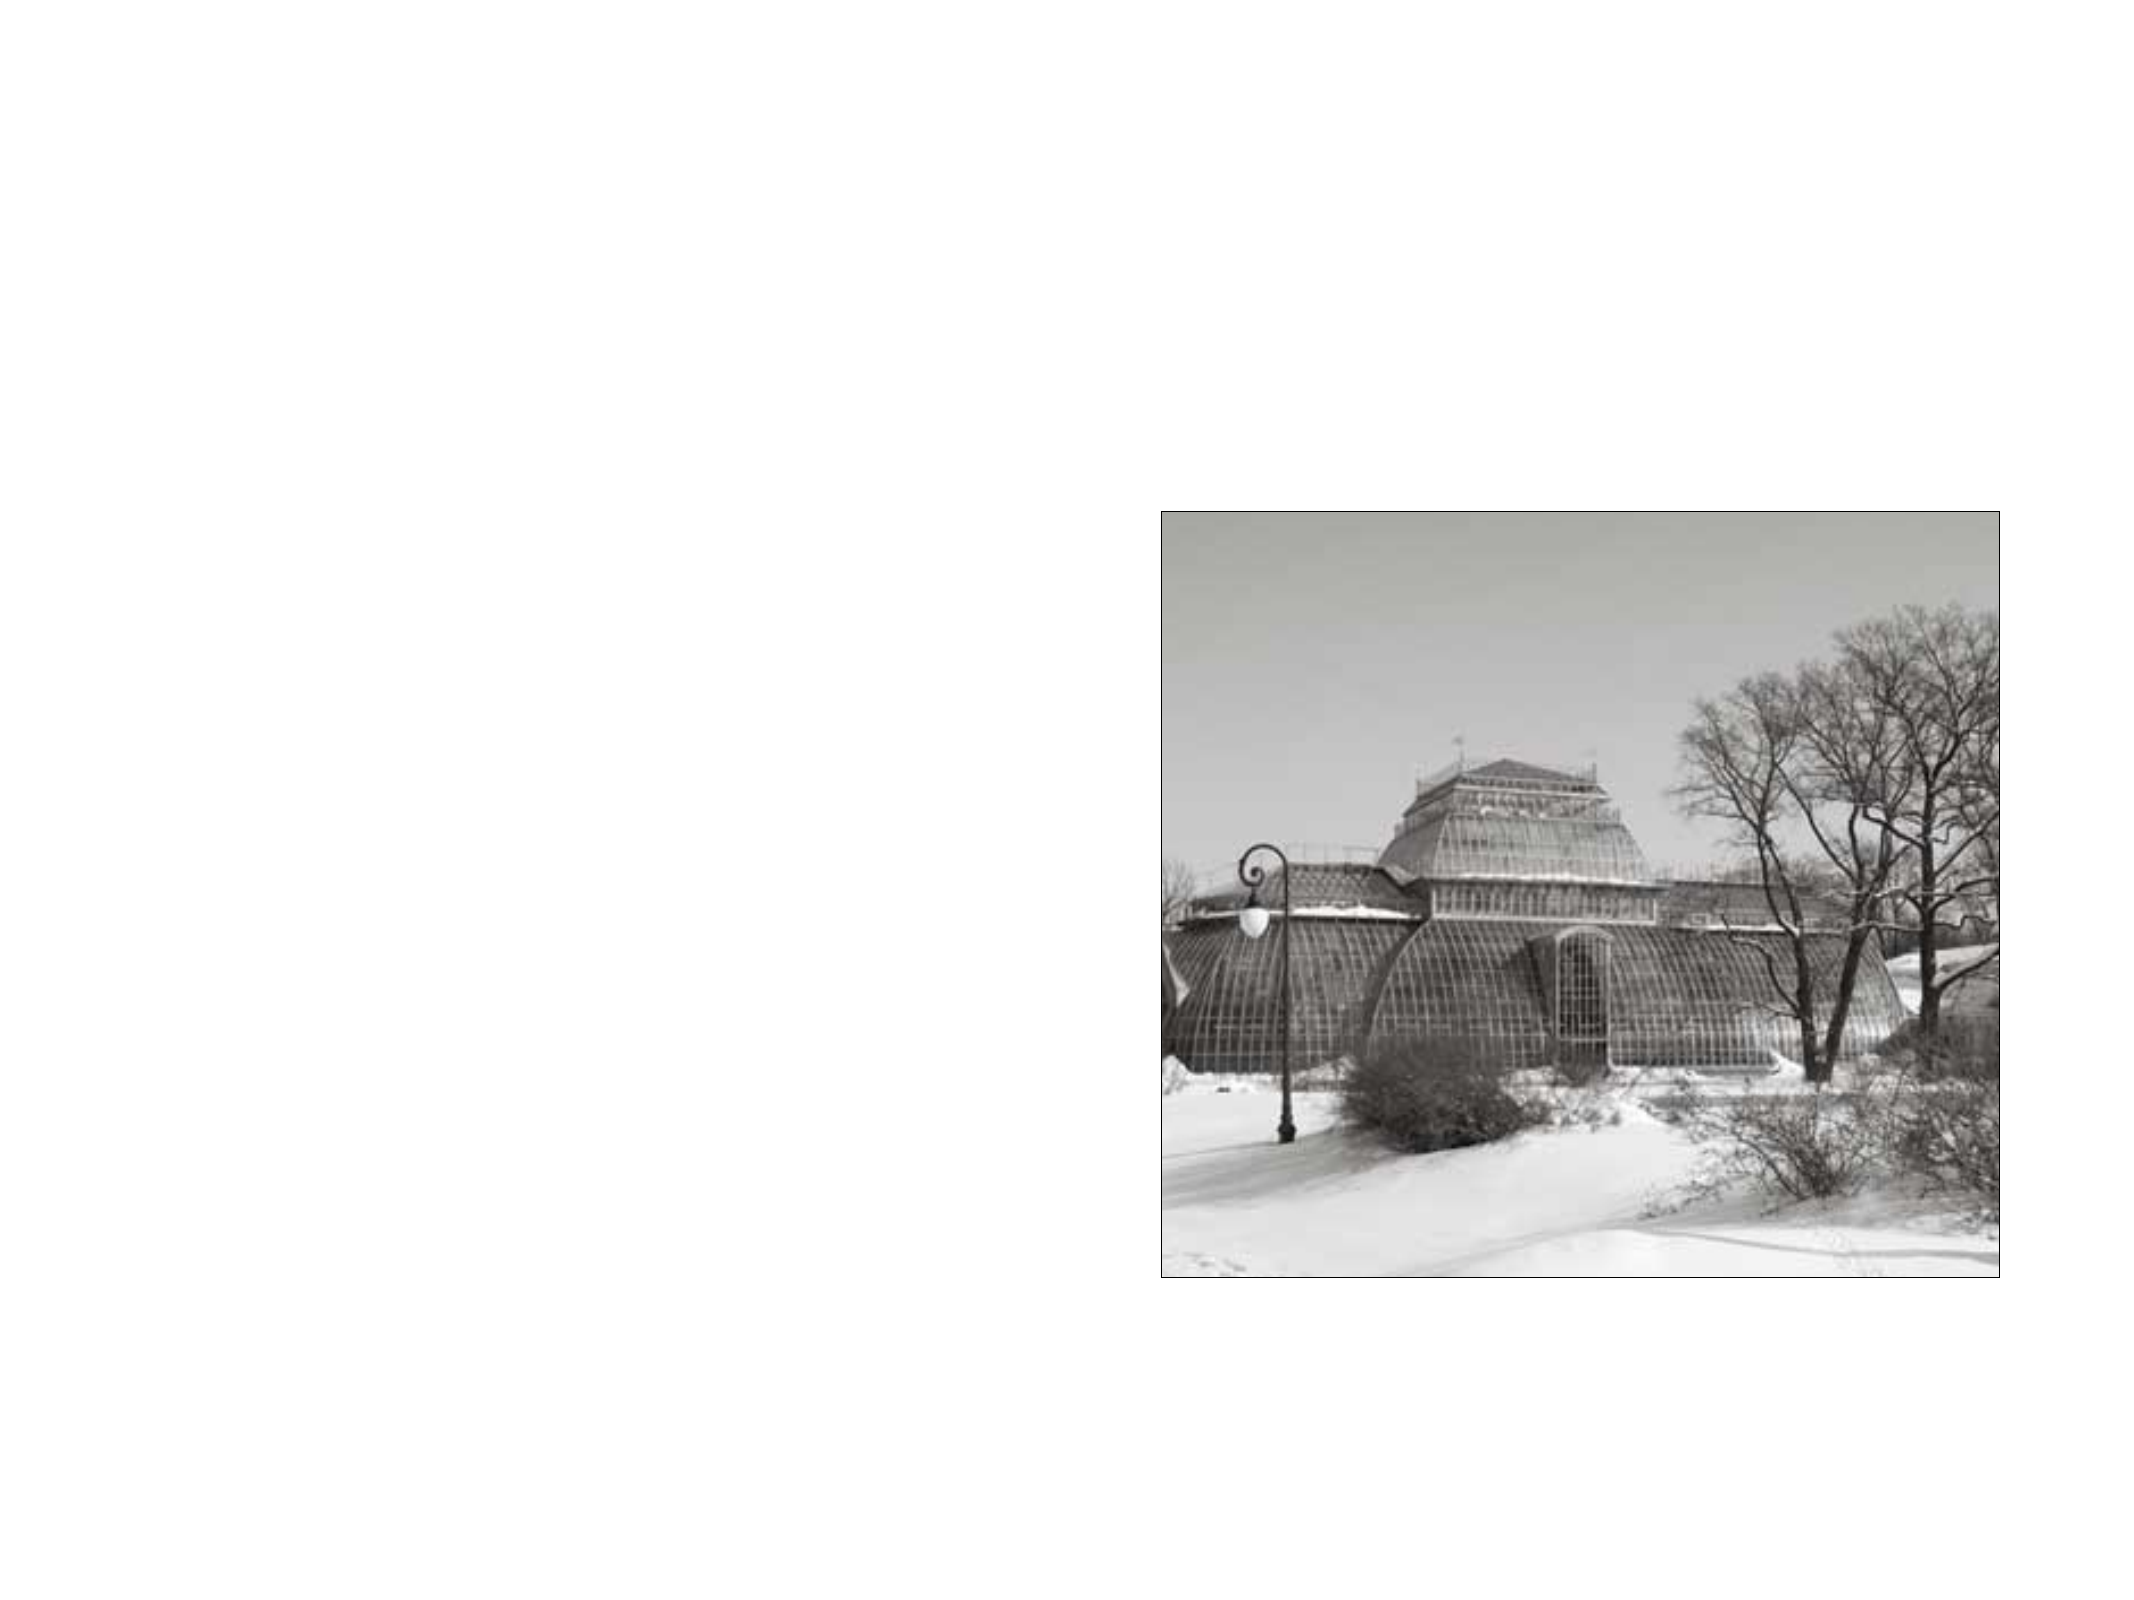

# Ботанический сад помог Ленинграду выжить
Сотрудники старейшего в России Ботанического сада, основанного еще при Петре I, пытались не только выжить, но и спасти уникальную коллекцию растений и семян, вырастить лекарственные растения для госпиталей, а предложение сотрудников использовать некоторые виды мхов как перевязочное антисептическое средство спасло многие жизни.